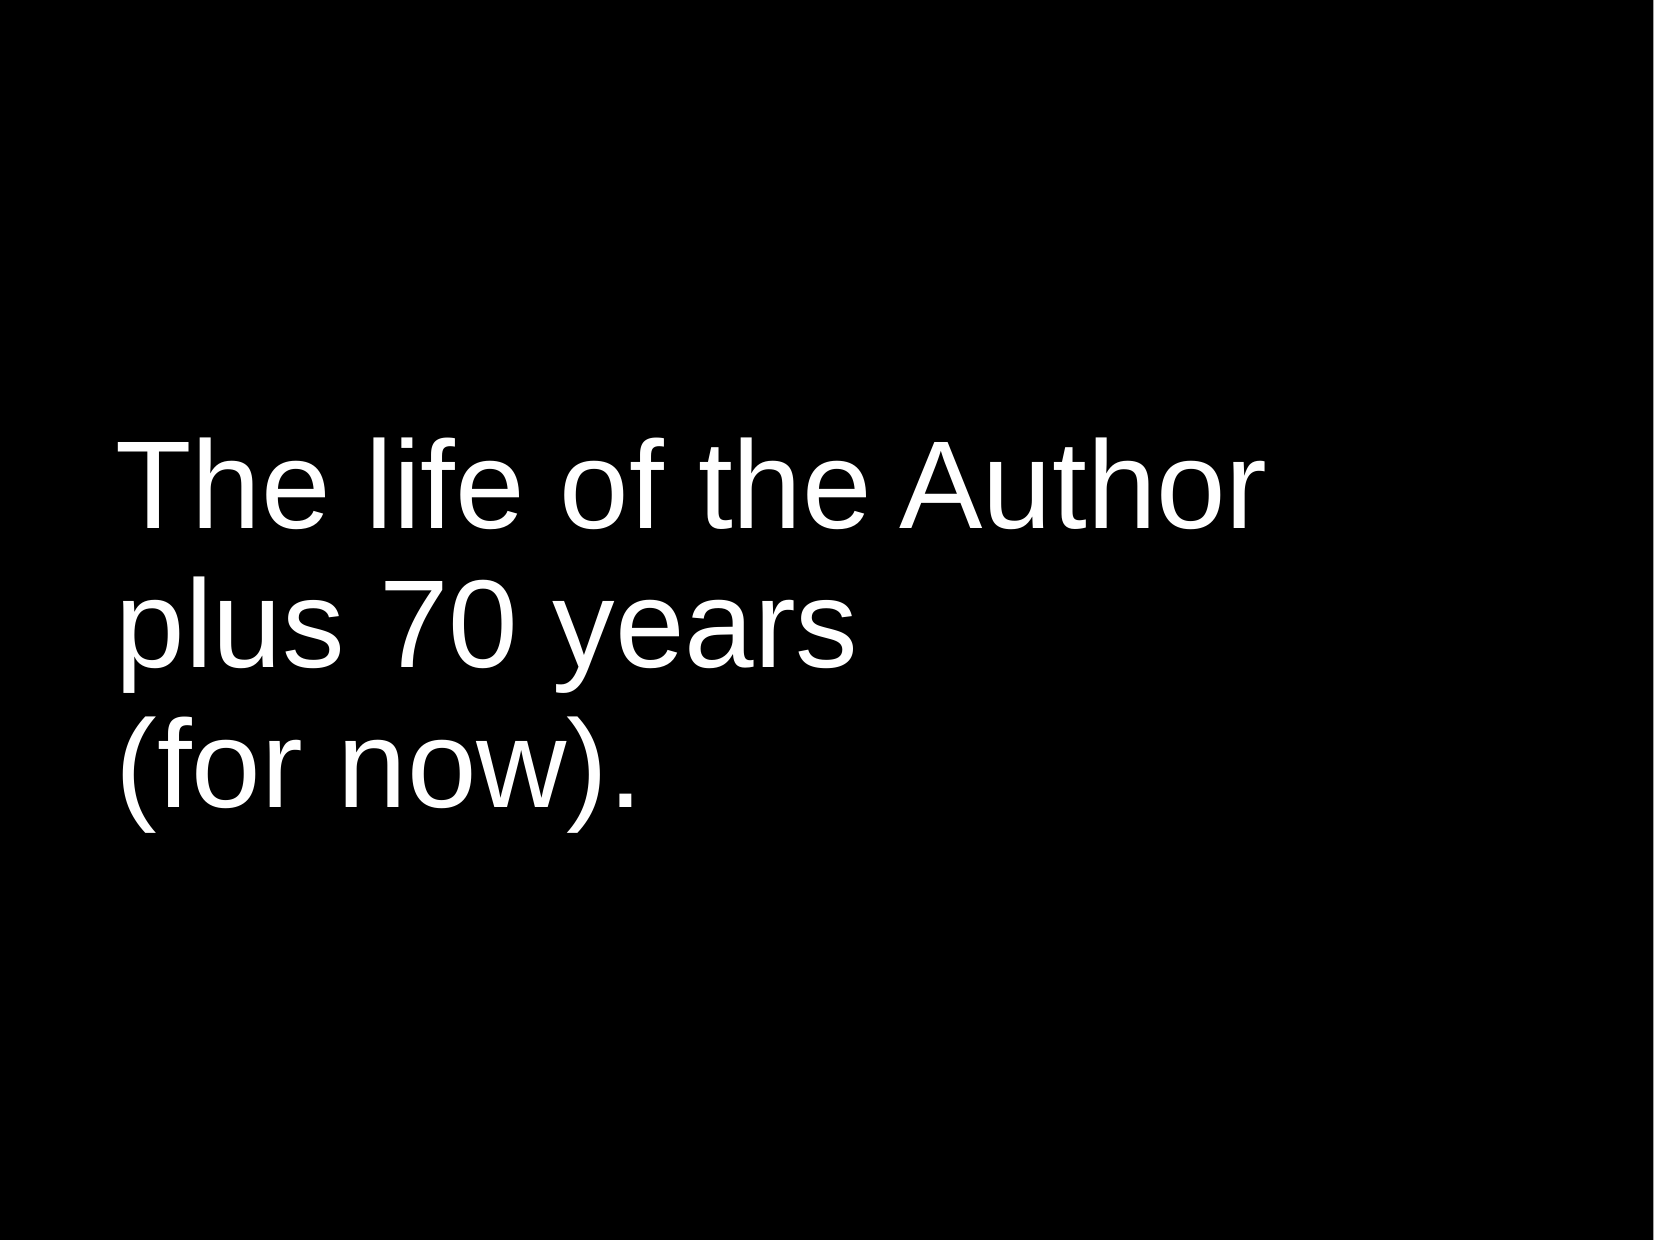

The life of the Author
plus 70 years
(for now).